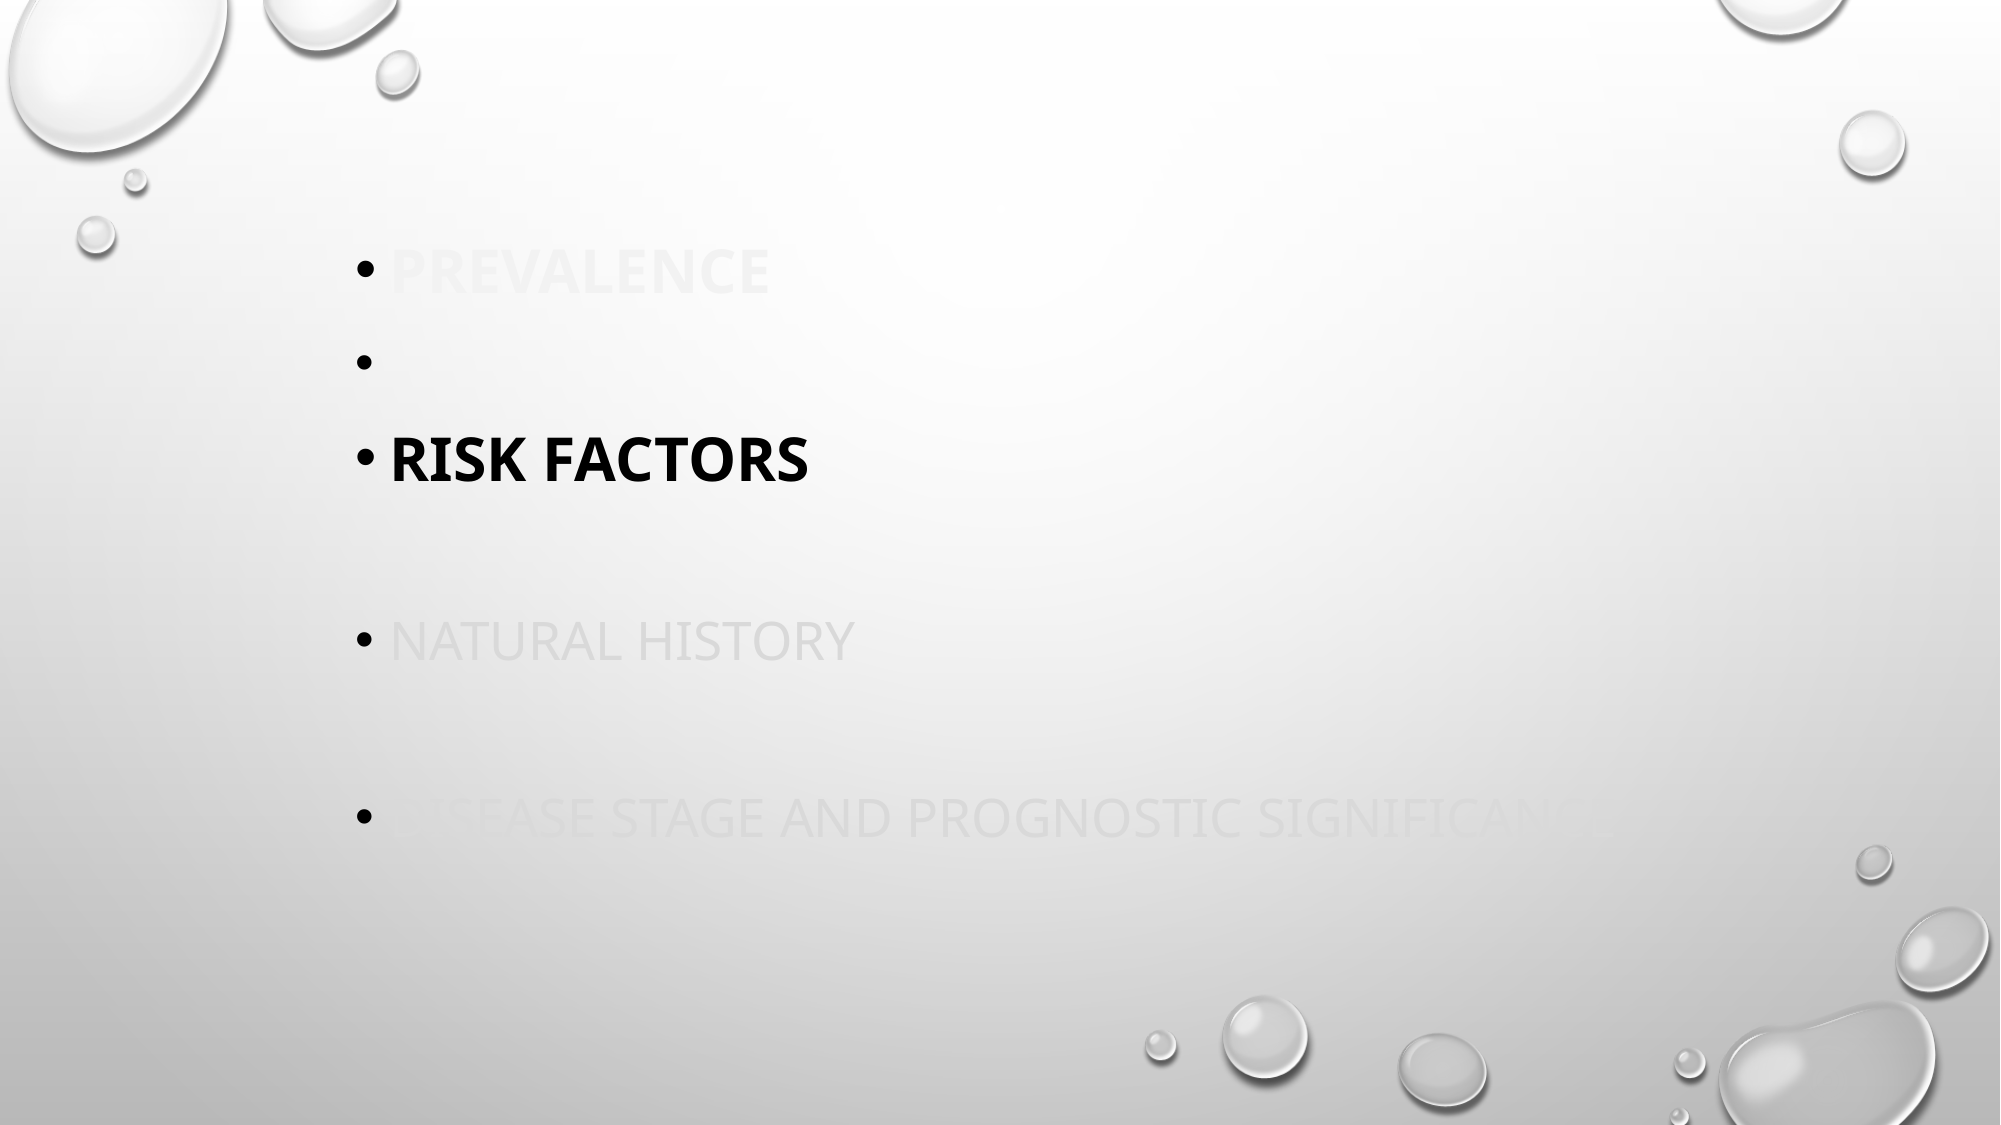

# Prevalence
Risk factors
Natural history
Disease stage and prognostic significance